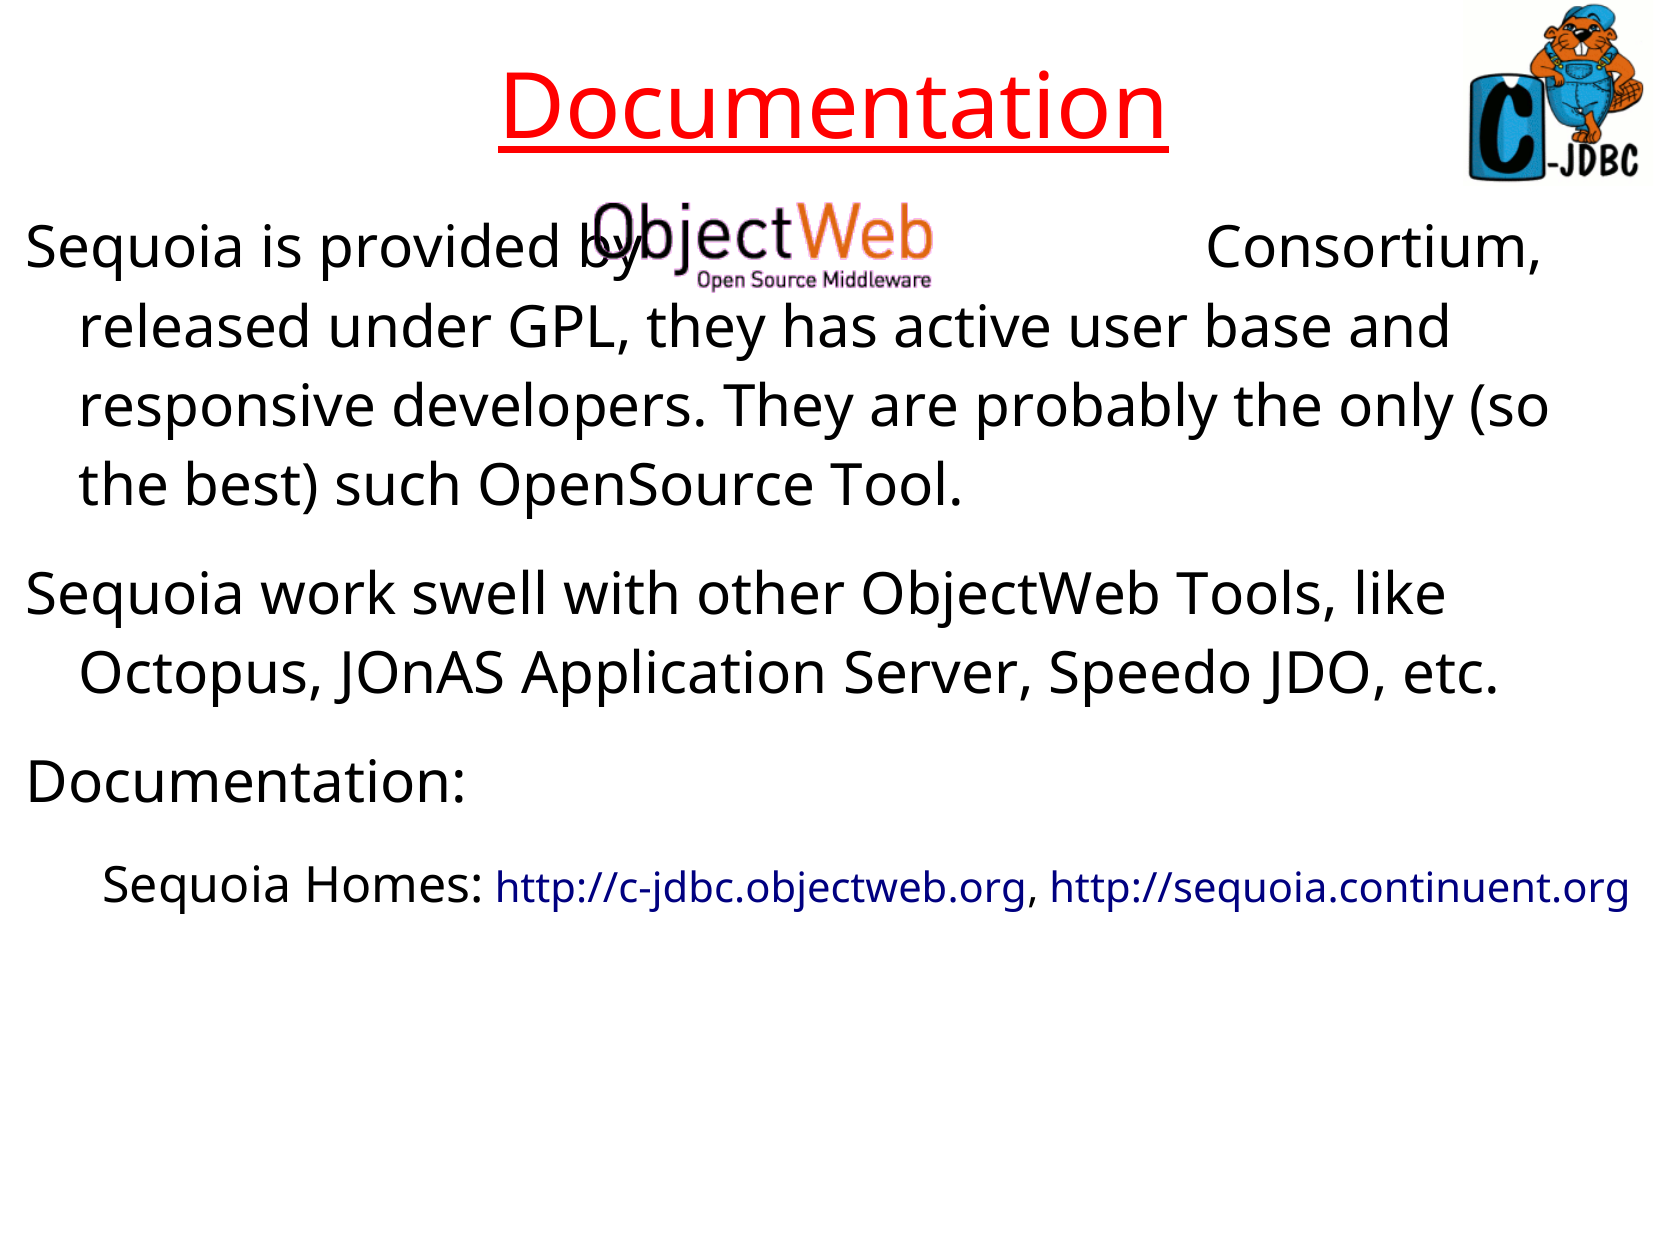

# Documentation
Sequoia is provided by Consortium, released under GPL, they has active user base and responsive developers. They are probably the only (so the best) such OpenSource Tool.
Sequoia work swell with other ObjectWeb Tools, like Octopus, JOnAS Application Server, Speedo JDO, etc.
Documentation:
Sequoia Homes: http://c-jdbc.objectweb.org, http://sequoia.continuent.org